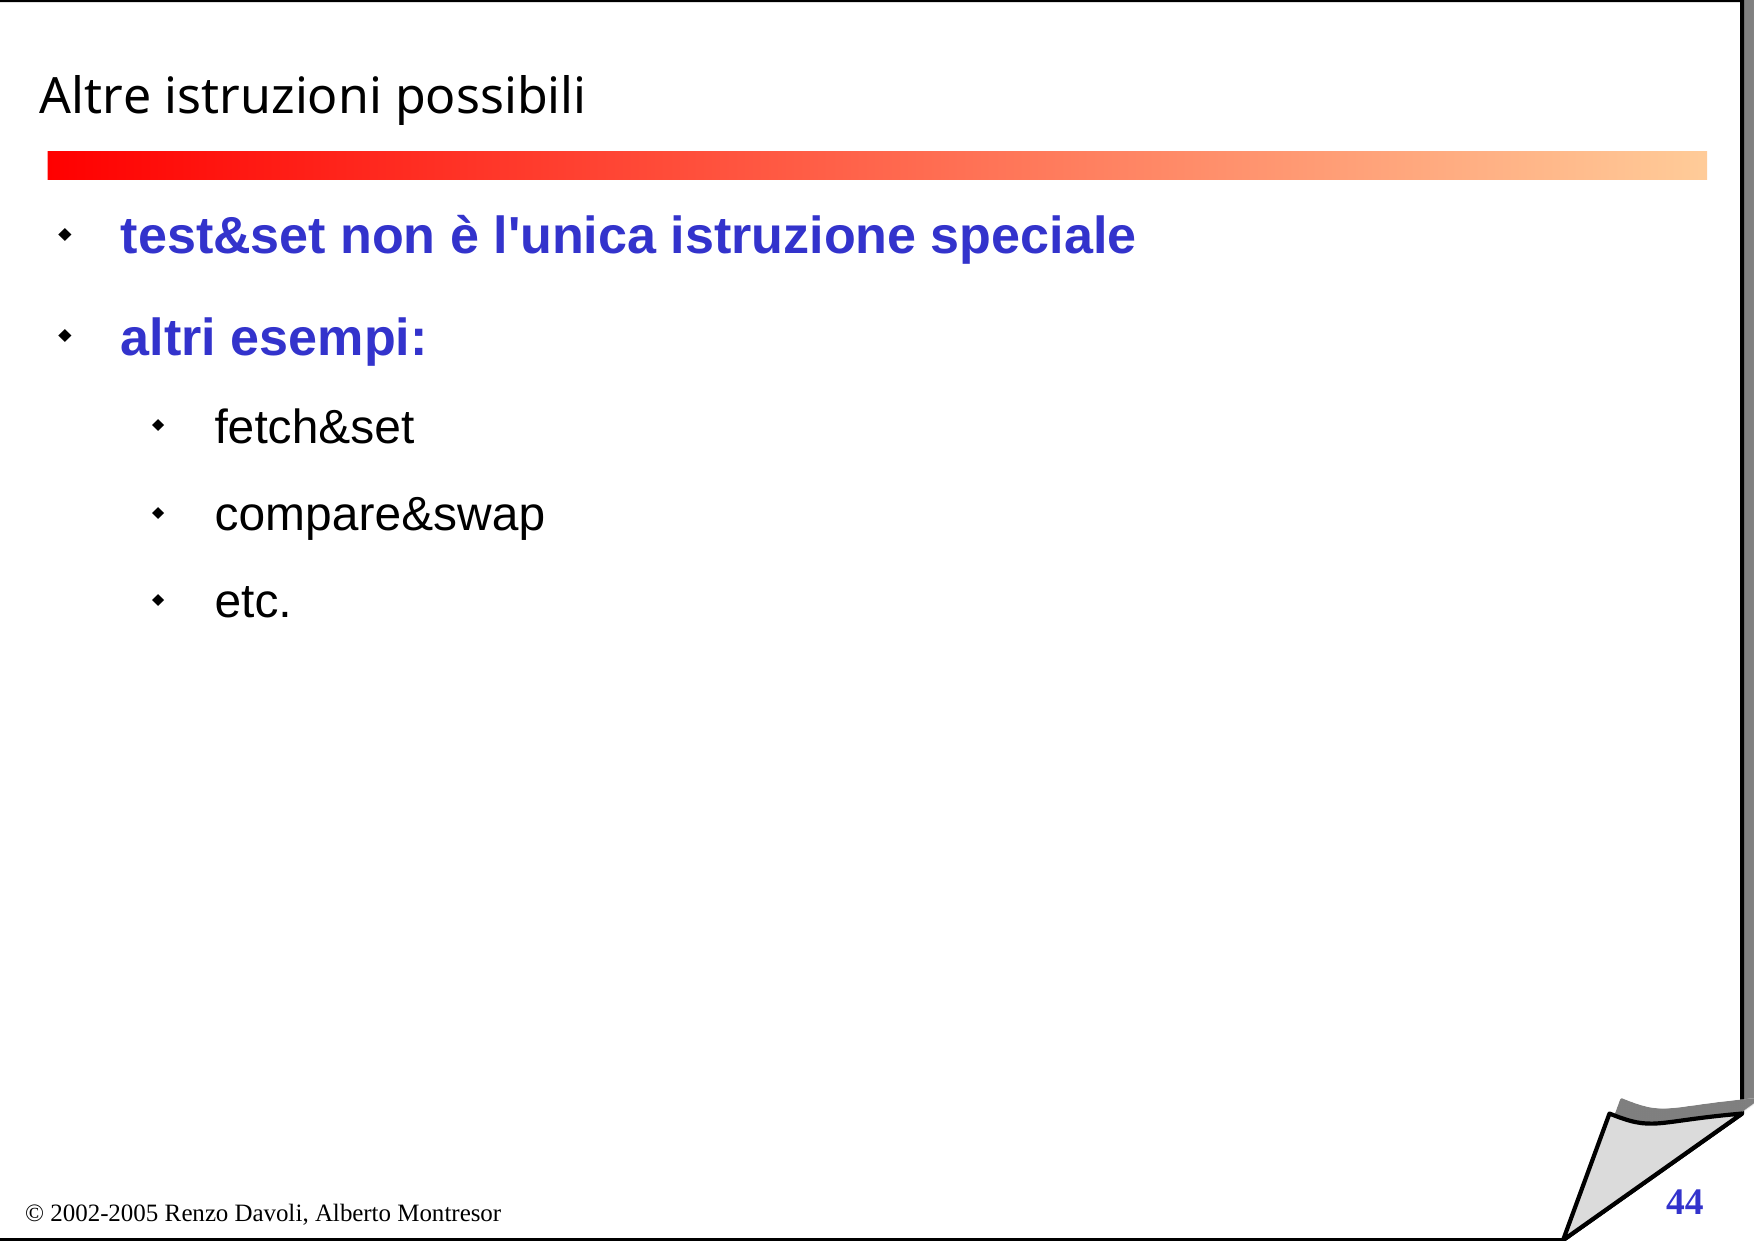

# Altre istruzioni possibili
test&set non è l'unica istruzione speciale
altri esempi:
fetch&set
compare&swap
etc.